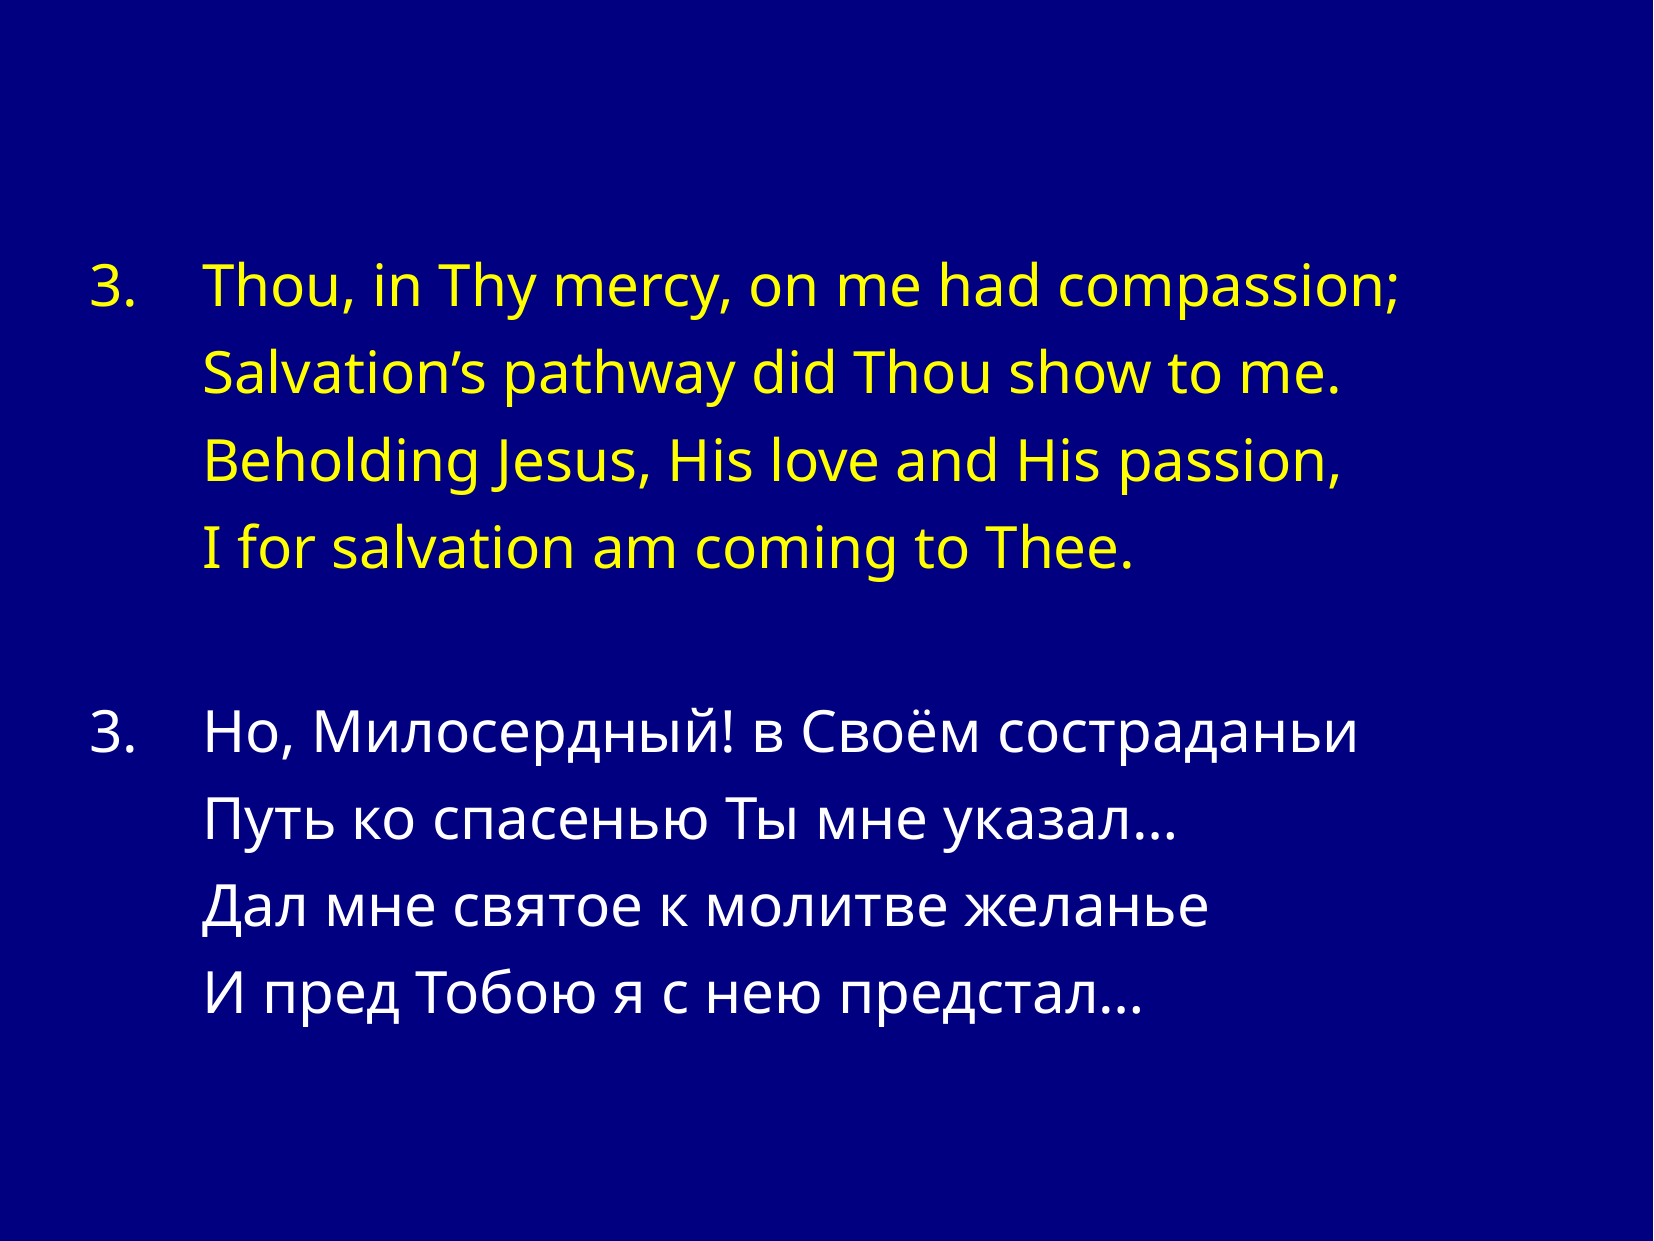

3.	Thou, in Thy mercy, on me had compassion;
	Salvation’s pathway did Thou show to me.
	Beholding Jesus, His love and His passion,
	I for salvation am coming to Thee.
3.	Но, Милосердный! в Своём состраданьи
	Путь ко спасенью Ты мне указал…
	Дал мне святое к молитве желанье
	И пред Тобою я с нею предстал…